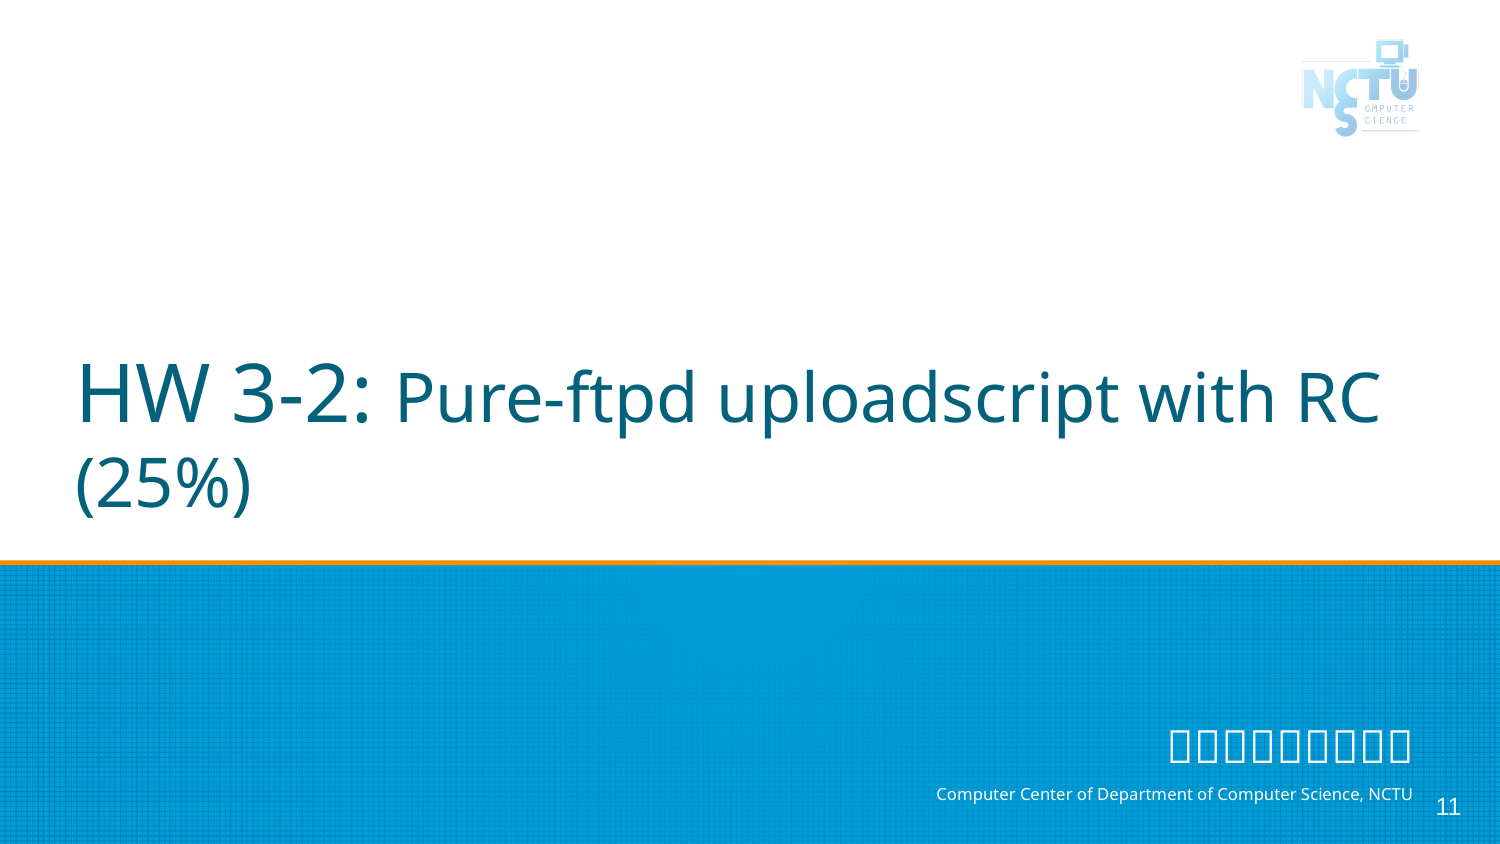

# HW 3-2: Pure-ftpd uploadscript with RC (25%)